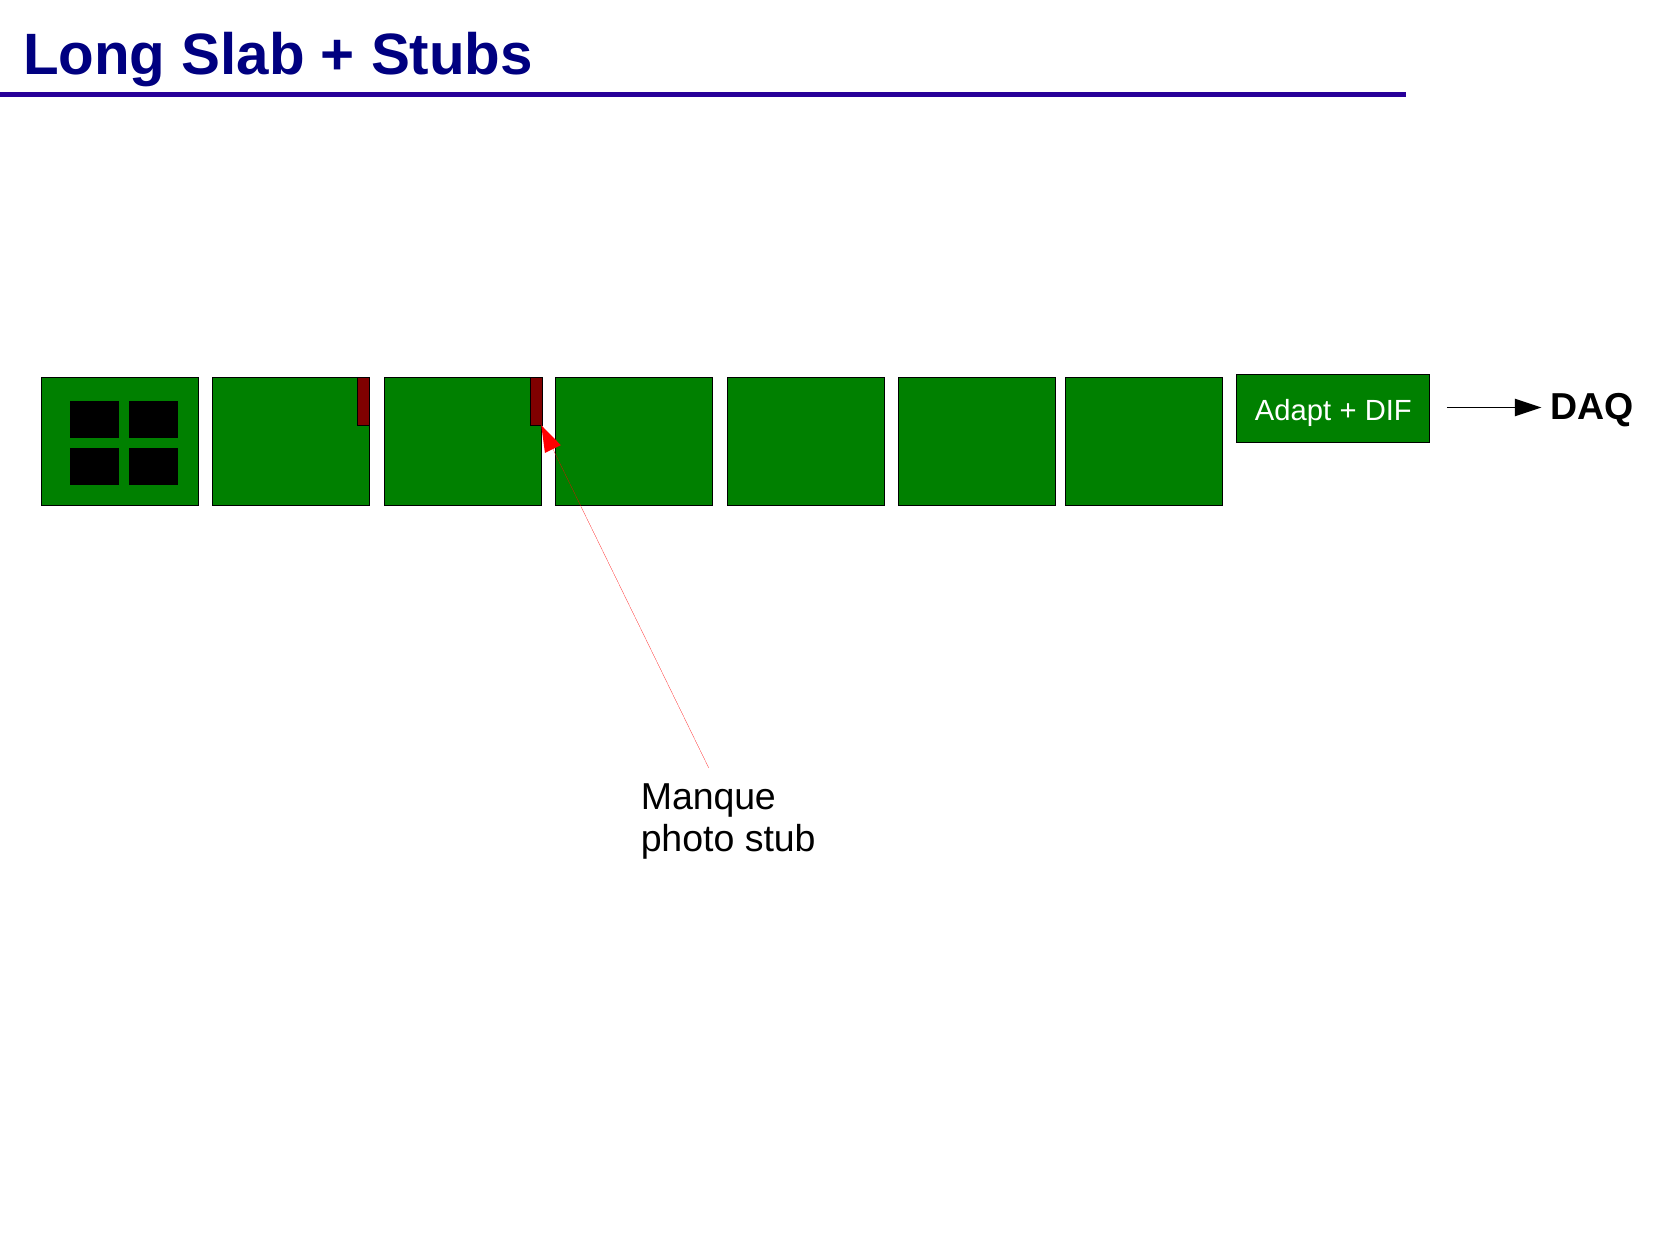

# Long Slab + Stubs
DAQ
Adapt + DIF
Manque photo stub